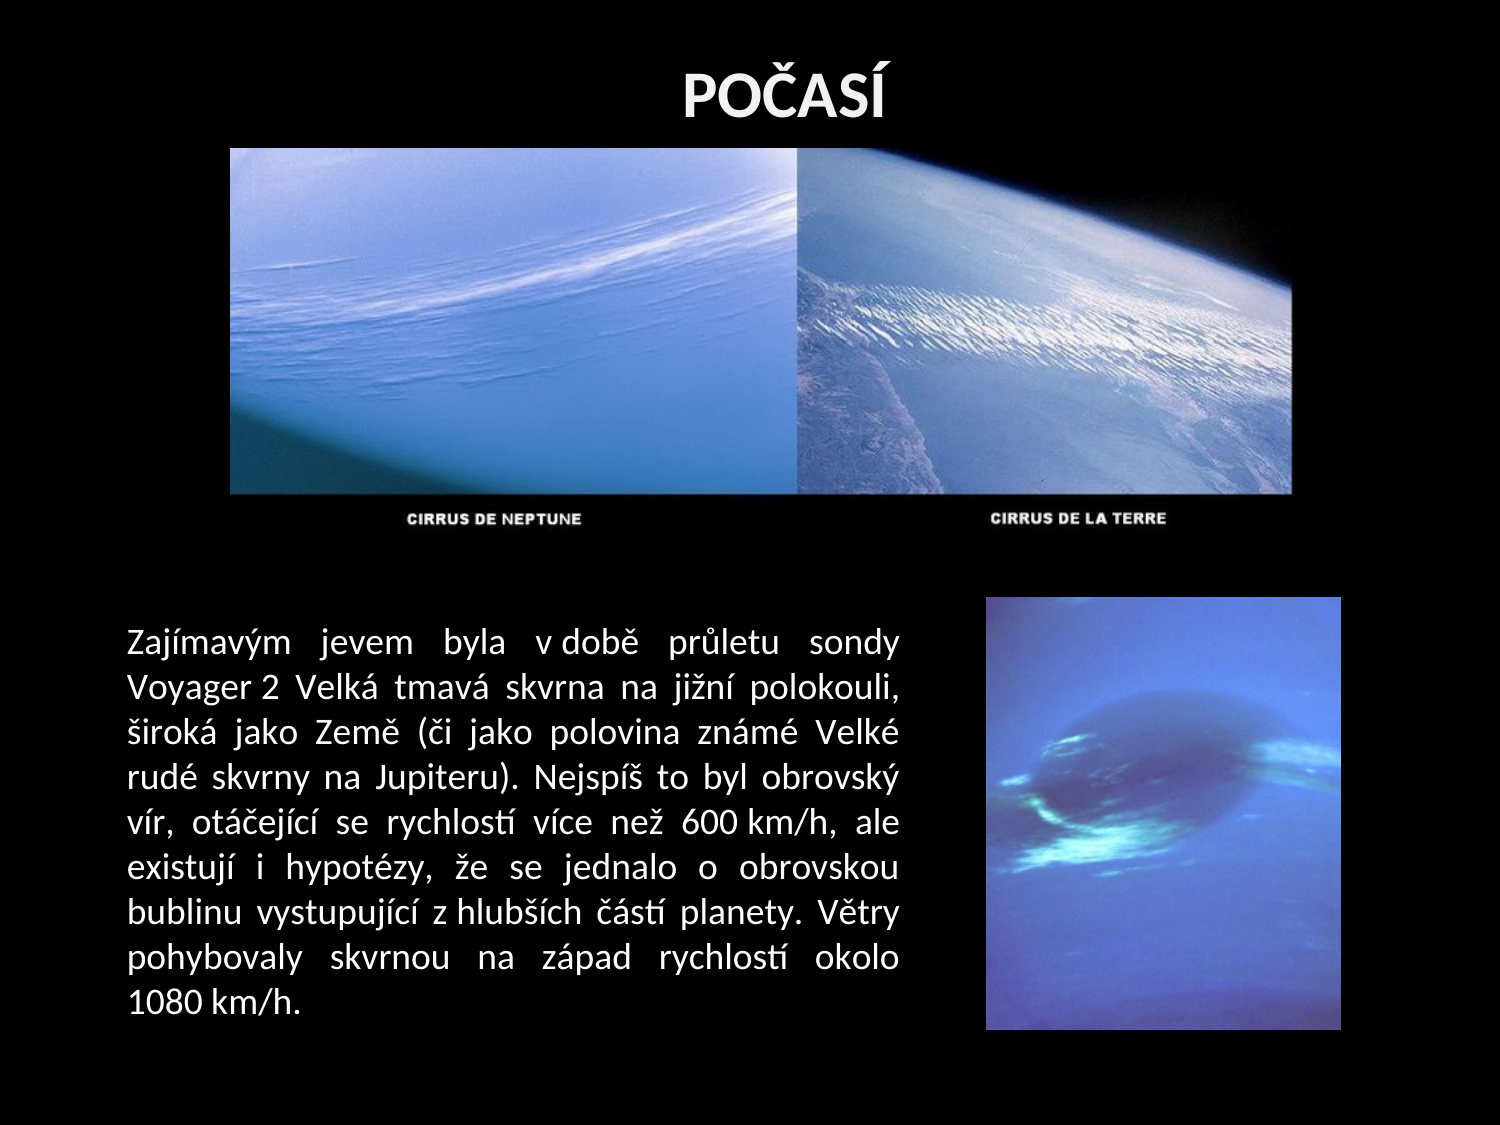

POČASÍ
Zajímavým jevem byla v době průletu sondy Voyager 2 Velká tmavá skvrna na jižní polokouli, široká jako Země (či jako polovina známé Velké rudé skvrny na Jupiteru). Nejspíš to byl obrovský vír, otáčející se rychlostí více než 600 km/h, ale existují i hypotézy, že se jednalo o obrovskou bublinu vystupující z hlubších částí planety. Větry pohybovaly skvrnou na západ rychlostí okolo 1080 km/h.